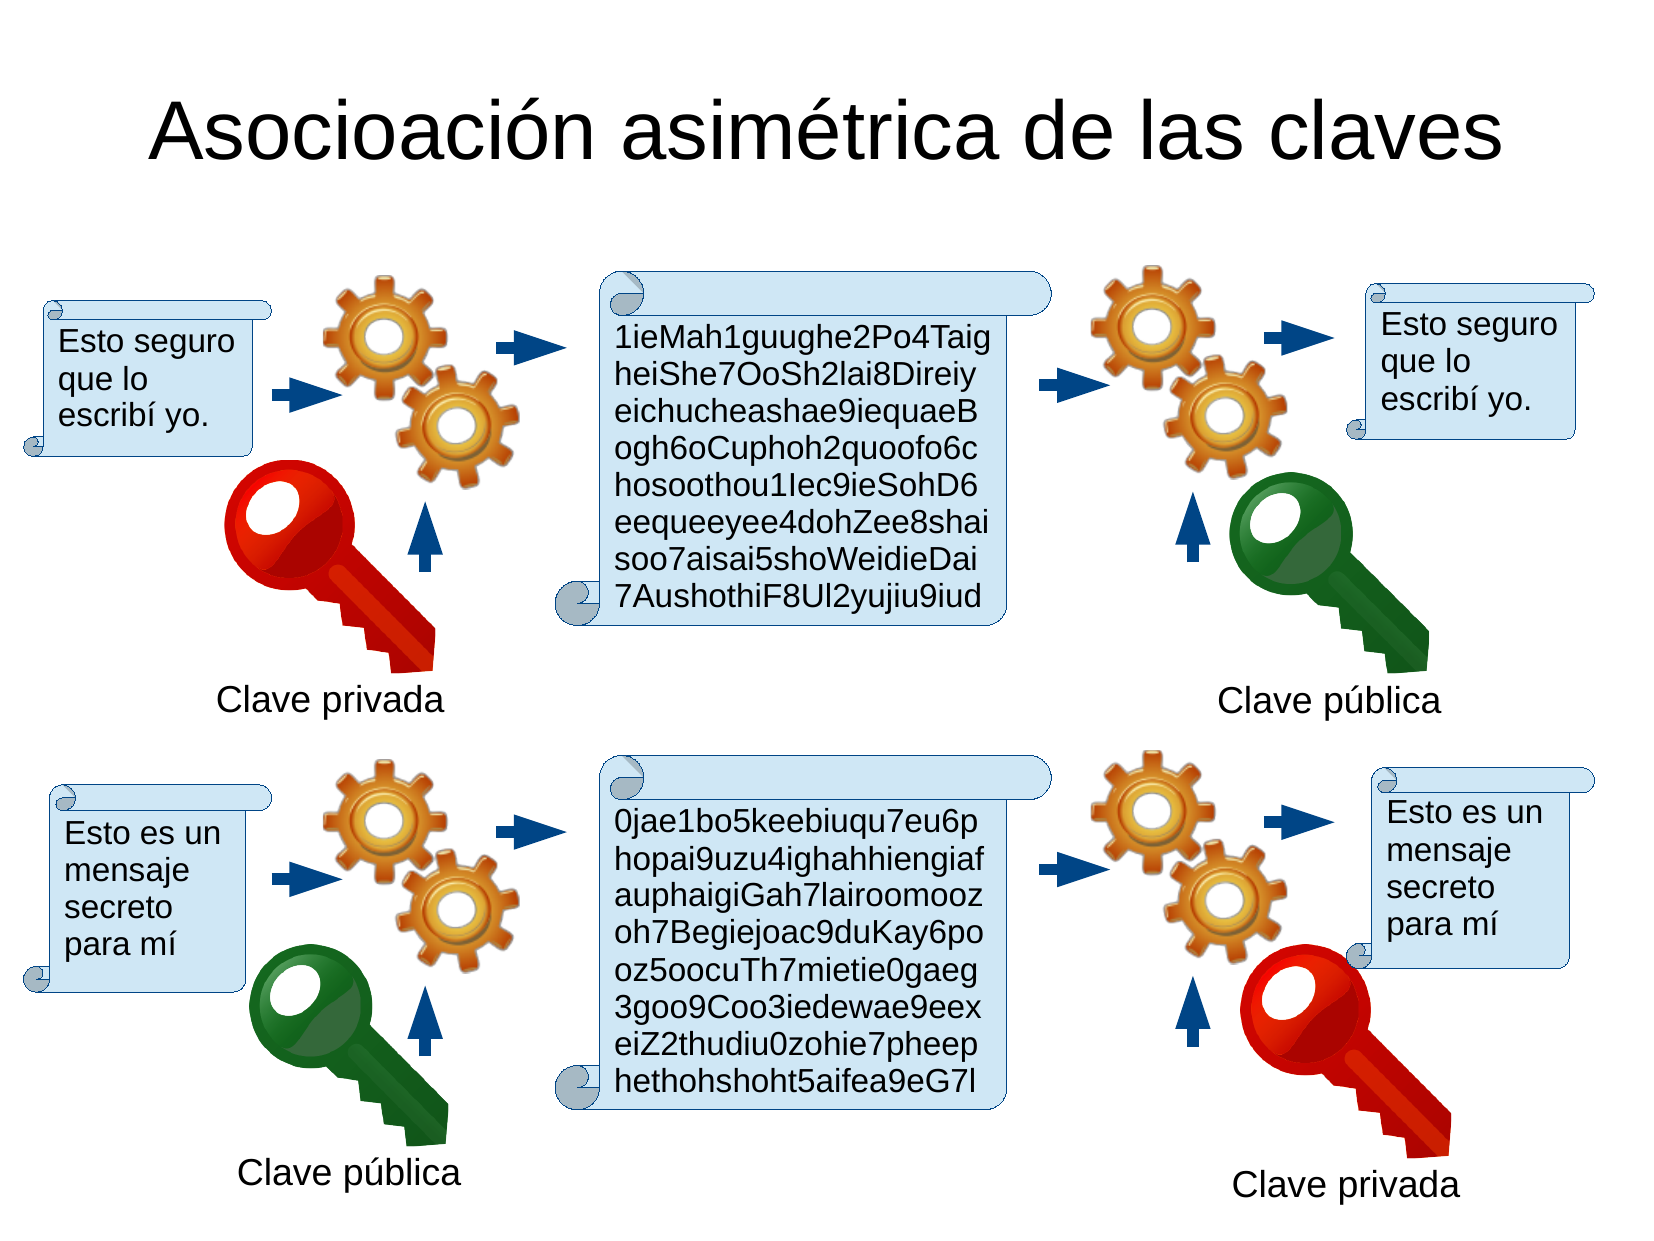

# Asocioación asimétrica de las claves
1ieMah1guughe2Po4TaigheiShe7OoSh2lai8Direiyeichucheashae9iequaeBogh6oCuphoh2quoofo6chosoothou1Iec9ieSohD6eequeeyee4dohZee8shaisoo7aisai5shoWeidieDai7AushothiF8Ul2yujiu9iud
Esto seguro que lo escribí yo.
Esto seguro que lo escribí yo.
Clave privada
Clave pública
0jae1bo5keebiuqu7eu6phopai9uzu4ighahhiengiafauphaigiGah7lairoomoozoh7Begiejoac9duKay6pooz5oocuTh7mietie0gaeg3goo9Coo3iedewae9eexeiZ2thudiu0zohie7pheephethohshoht5aifea9eG7l
Esto es un mensaje secreto para mí
Esto es un mensaje secreto para mí
Clave pública
Clave privada